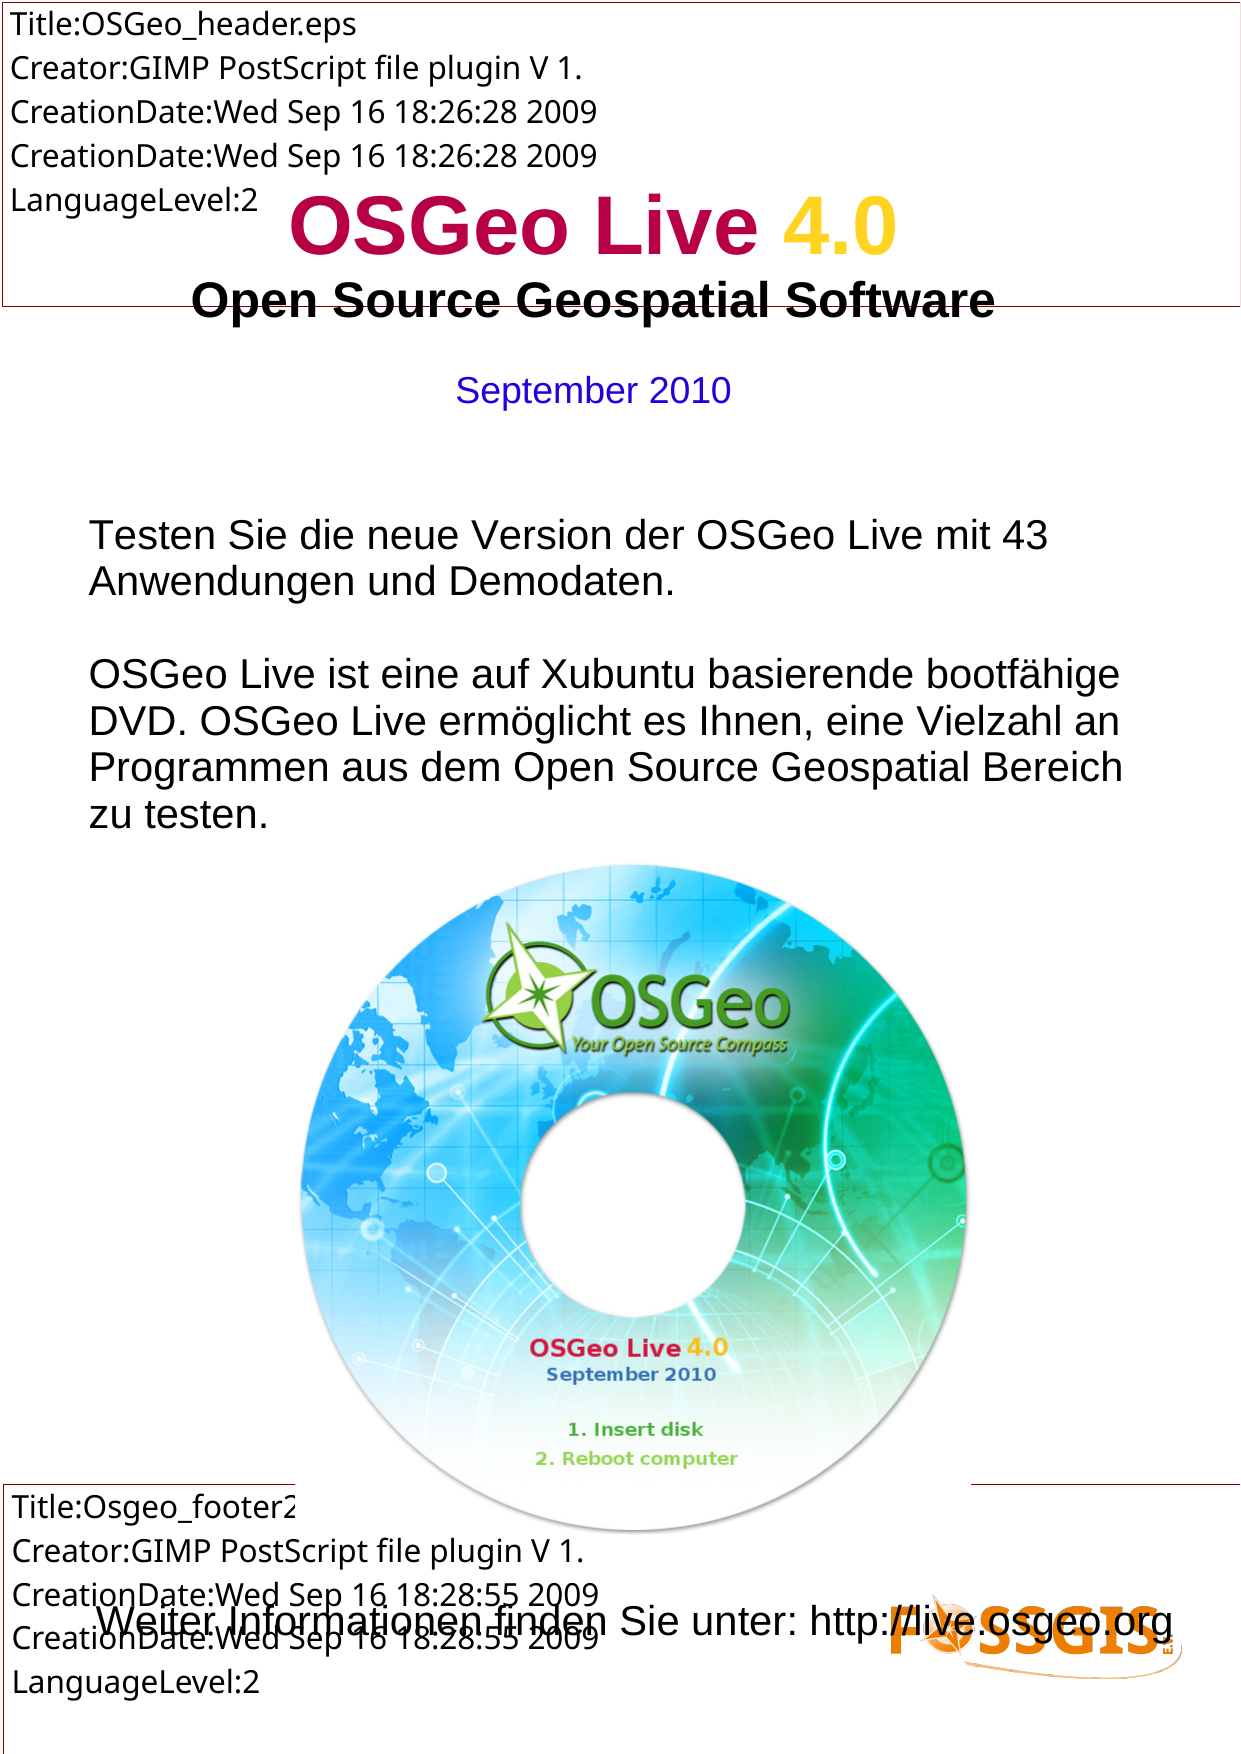

# OSGeo Live 4.0 Open Source Geospatial Software September 2010
Testen Sie die neue Version der OSGeo Live mit 43 Anwendungen und Demodaten.
OSGeo Live ist eine auf Xubuntu basierende bootfähige DVD. OSGeo Live ermöglicht es Ihnen, eine Vielzahl an Programmen aus dem Open Source Geospatial Bereich zu testen.
Weiter Informationen finden Sie unter: http://live.osgeo.org